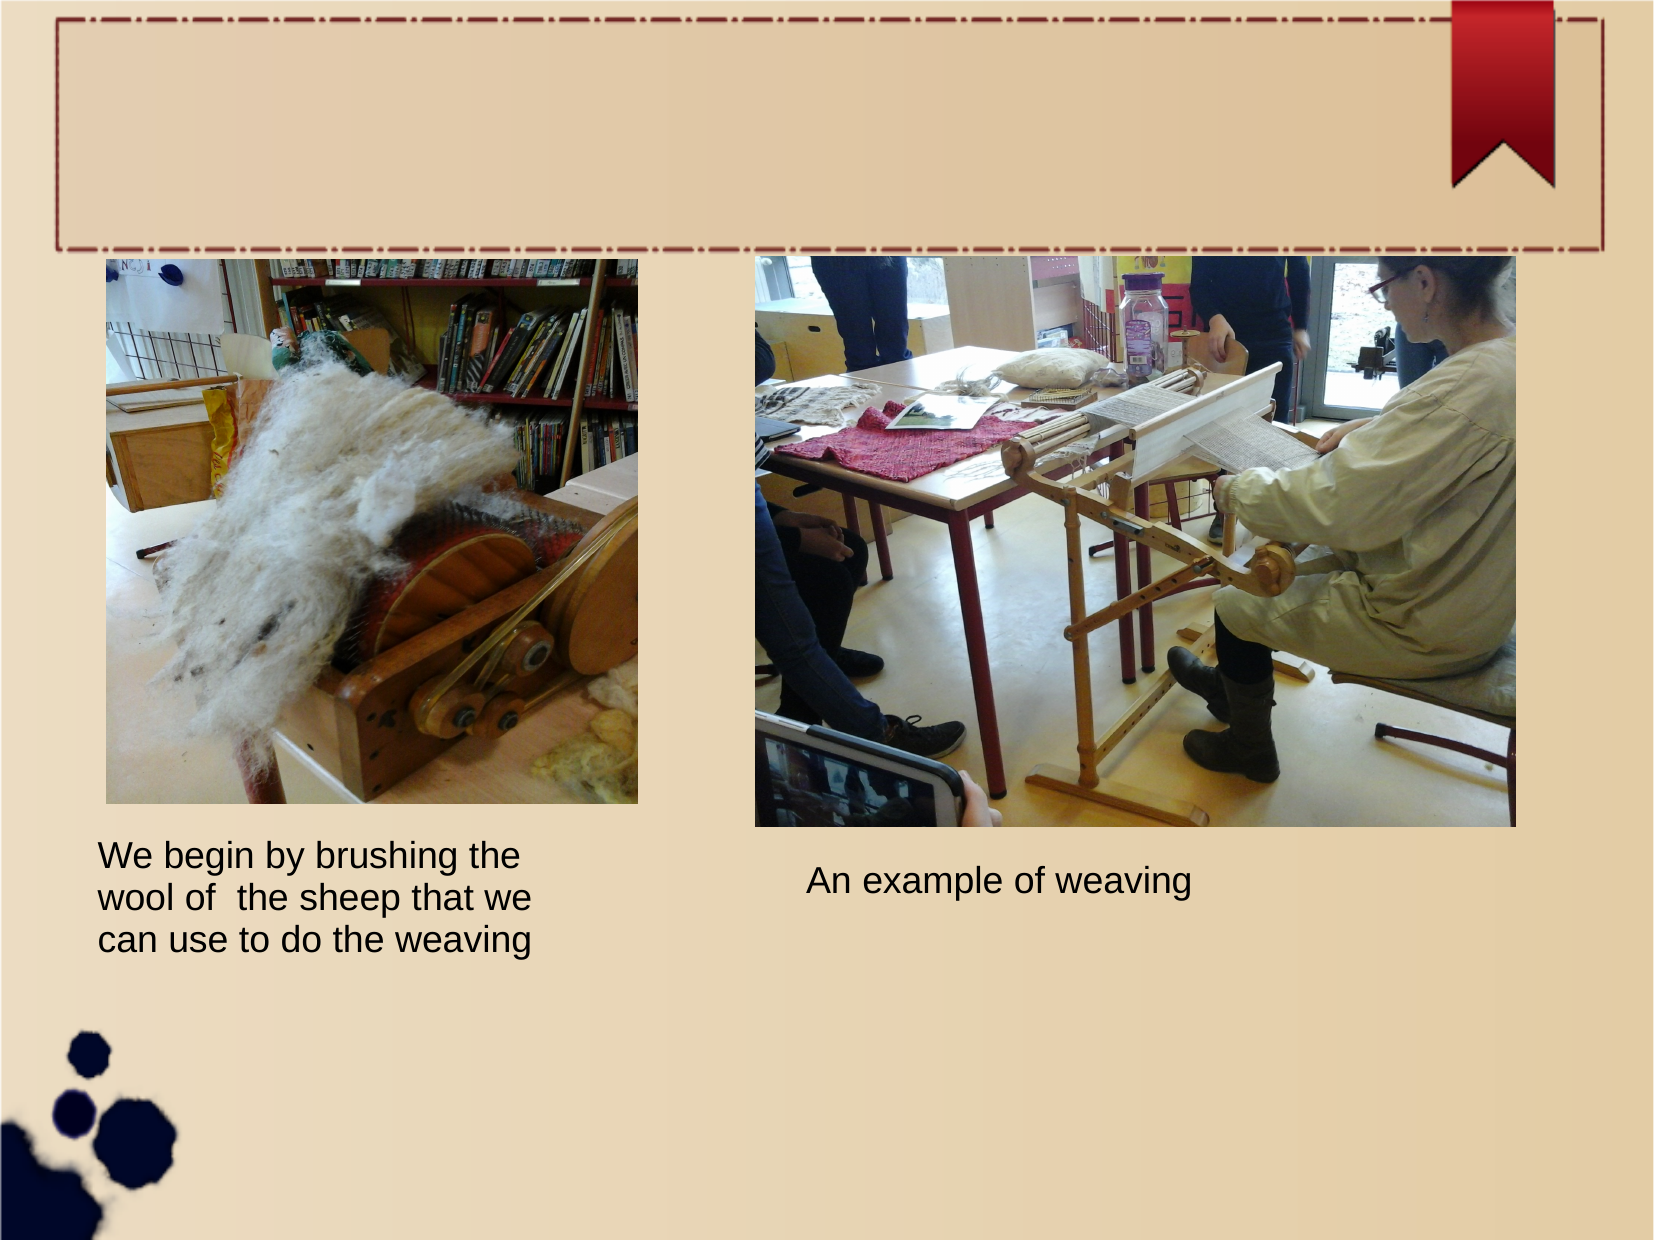

#
We begin by brushing the wool of the sheep that we can use to do the weaving
An example of weaving